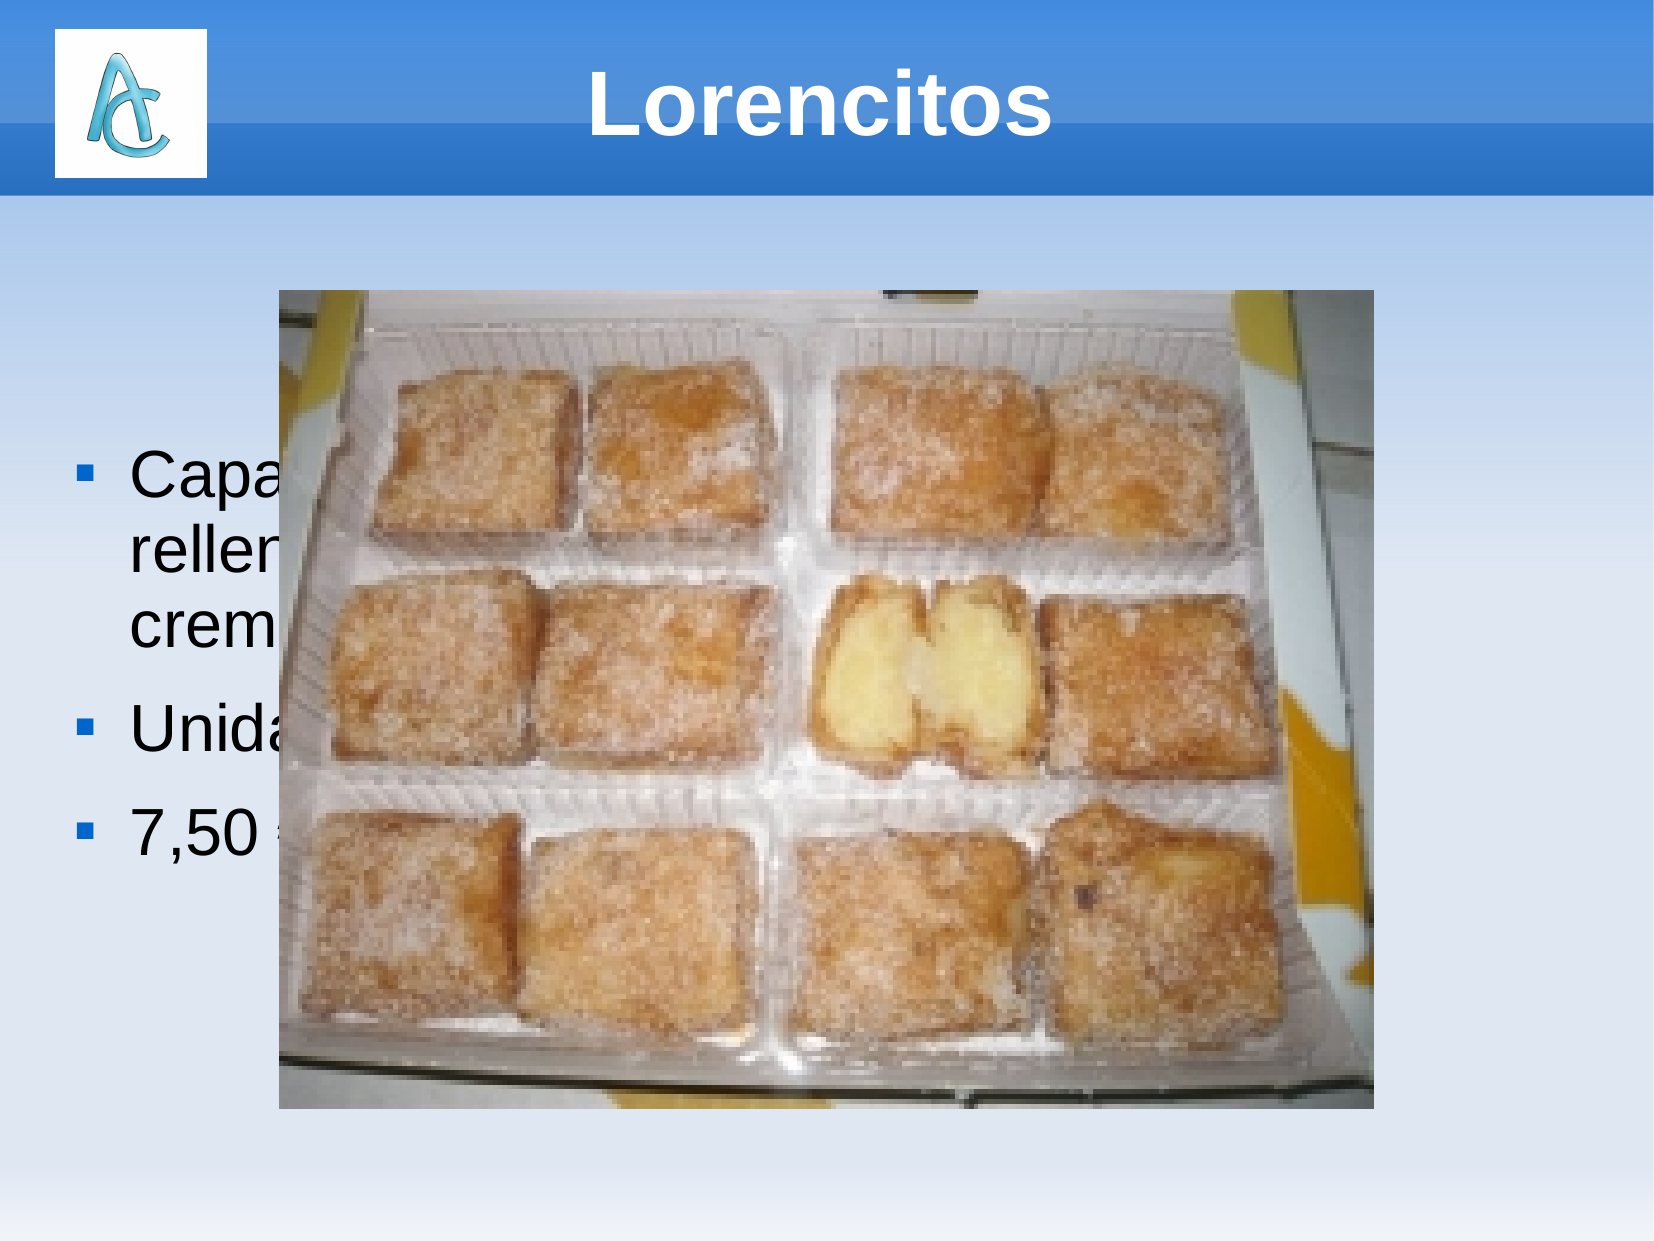

# Lorencitos
Capa de hojaldre rellena de deliciosa crema
Unidades por caja 12
7,50 € por bandeja